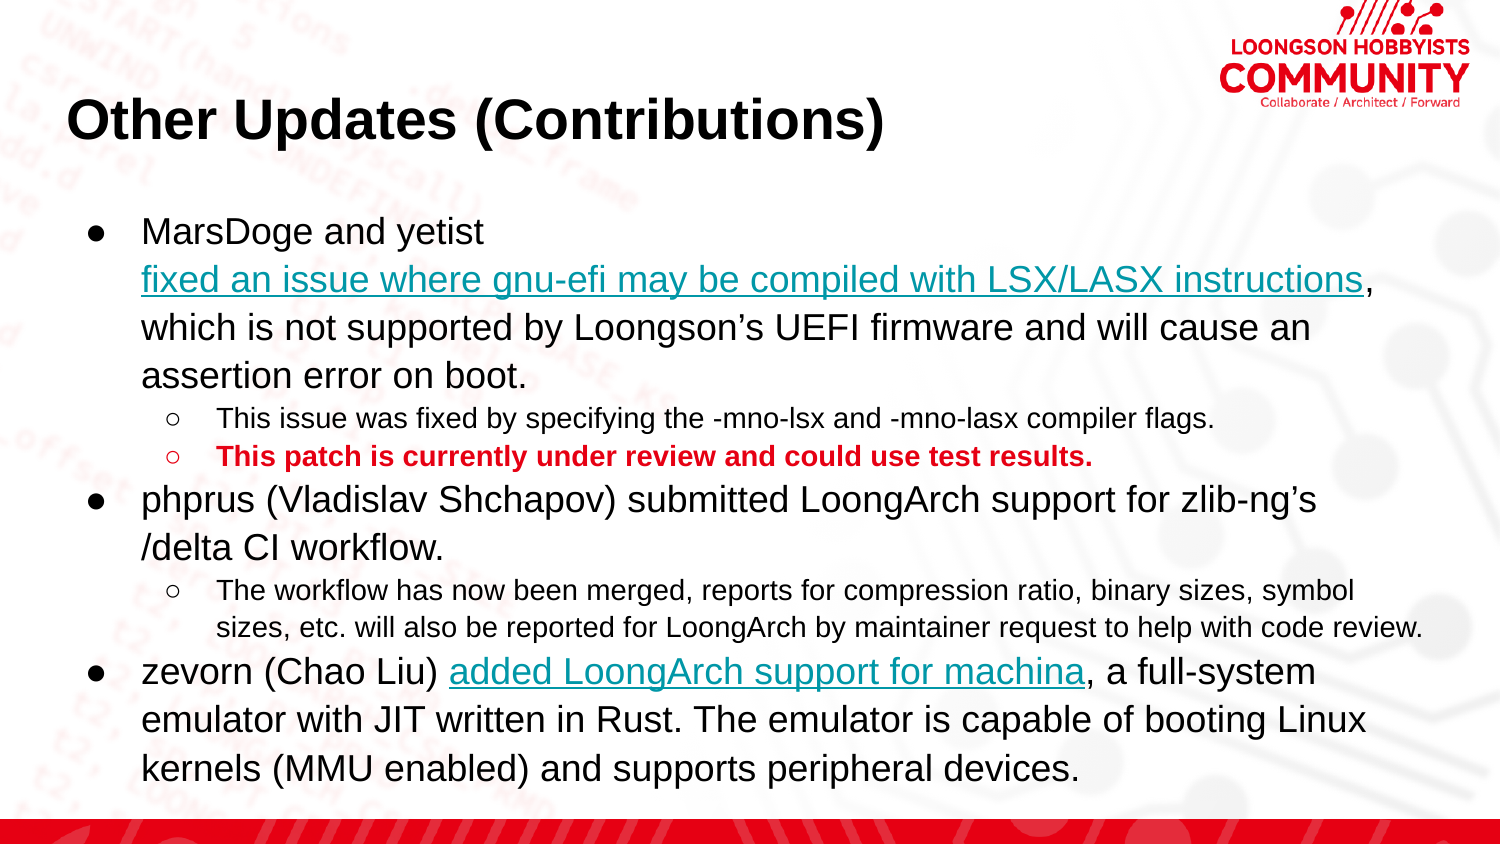

# Other Updates (Contributions)
MarsDoge and yetist fixed an issue where gnu-efi may be compiled with LSX/LASX instructions, which is not supported by Loongson’s UEFI firmware and will cause an assertion error on boot.
This issue was fixed by specifying the -mno-lsx and -mno-lasx compiler flags.
This patch is currently under review and could use test results.
phprus (Vladislav Shchapov) submitted LoongArch support for zlib-ng’s
/delta CI workflow.
The workflow has now been merged, reports for compression ratio, binary sizes, symbol sizes, etc. will also be reported for LoongArch by maintainer request to help with code review.
zevorn (Chao Liu) added LoongArch support for machina, a full-system emulator with JIT written in Rust. The emulator is capable of booting Linux kernels (MMU enabled) and supports peripheral devices.